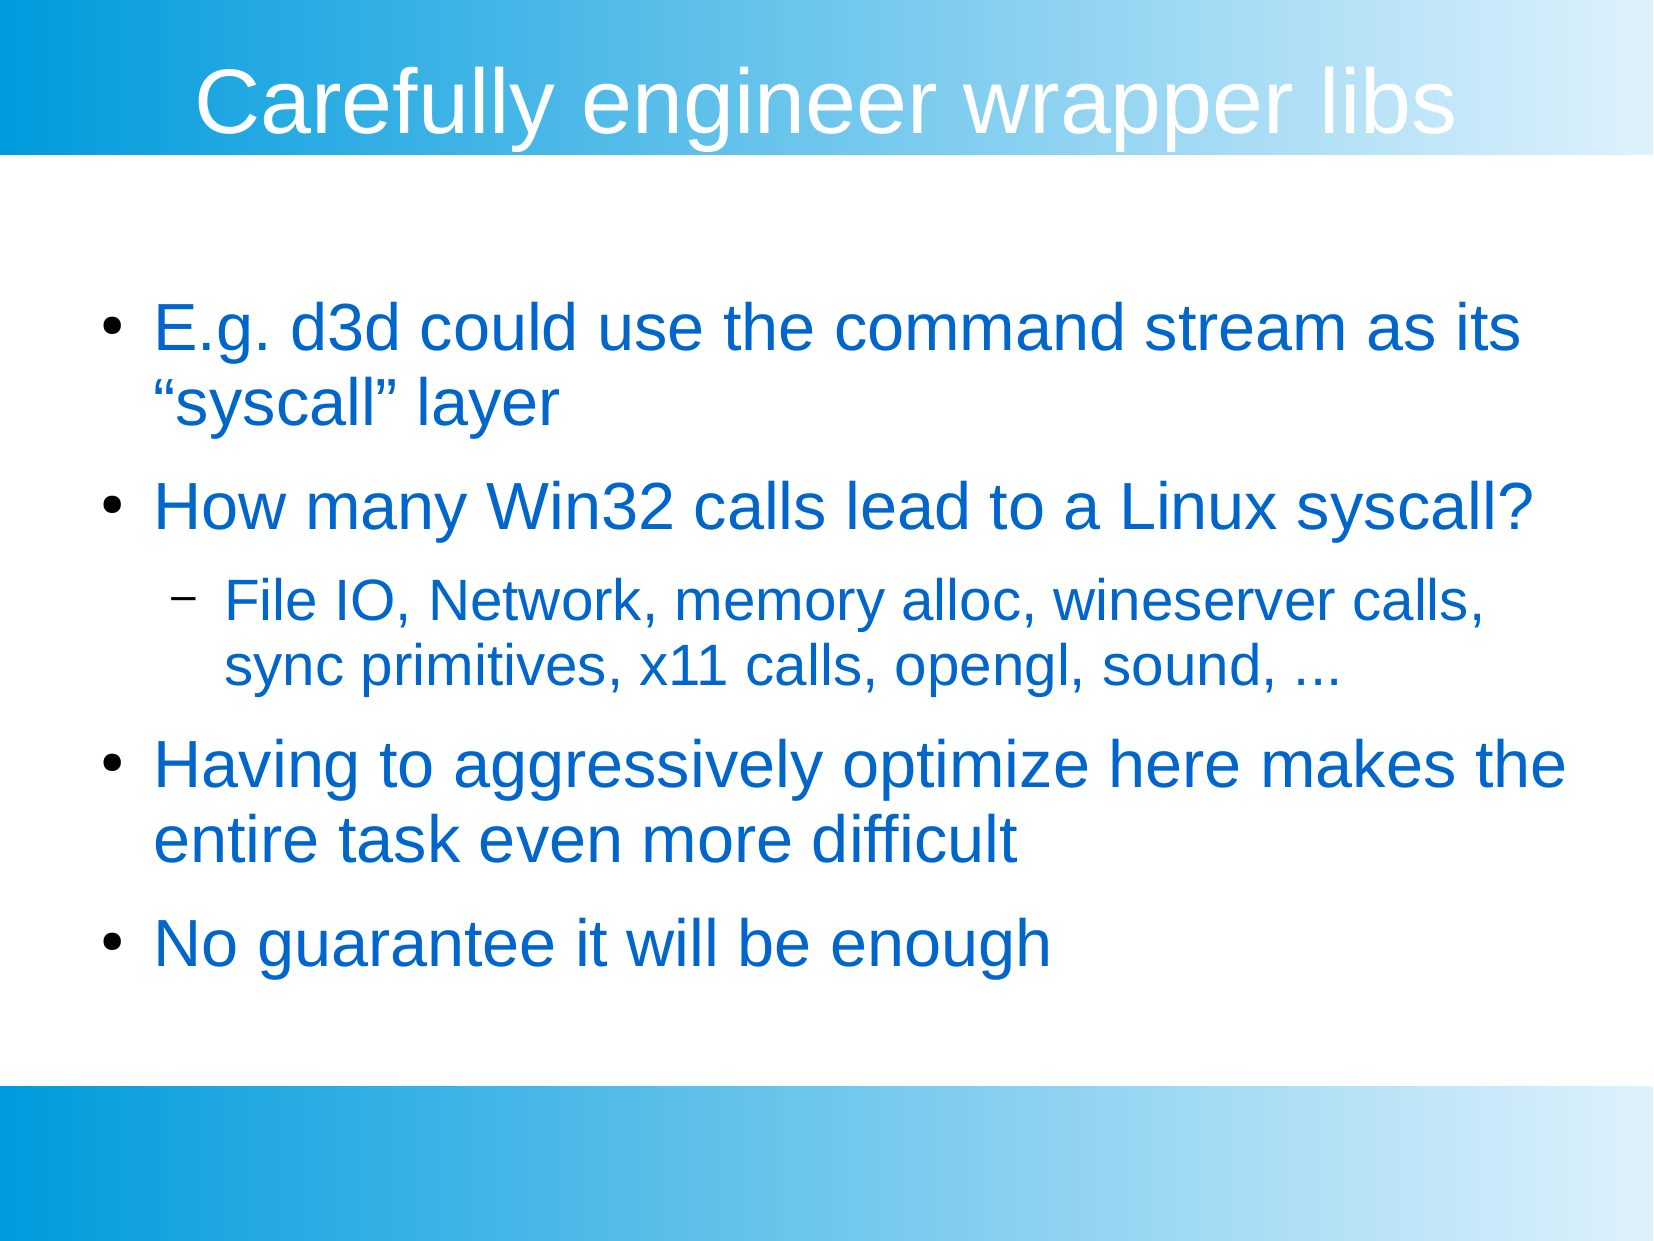

# Carefully engineer wrapper libs
E.g. d3d could use the command stream as its “syscall” layer
How many Win32 calls lead to a Linux syscall?
File IO, Network, memory alloc, wineserver calls, sync primitives, x11 calls, opengl, sound, ...
Having to aggressively optimize here makes the entire task even more difficult
No guarantee it will be enough